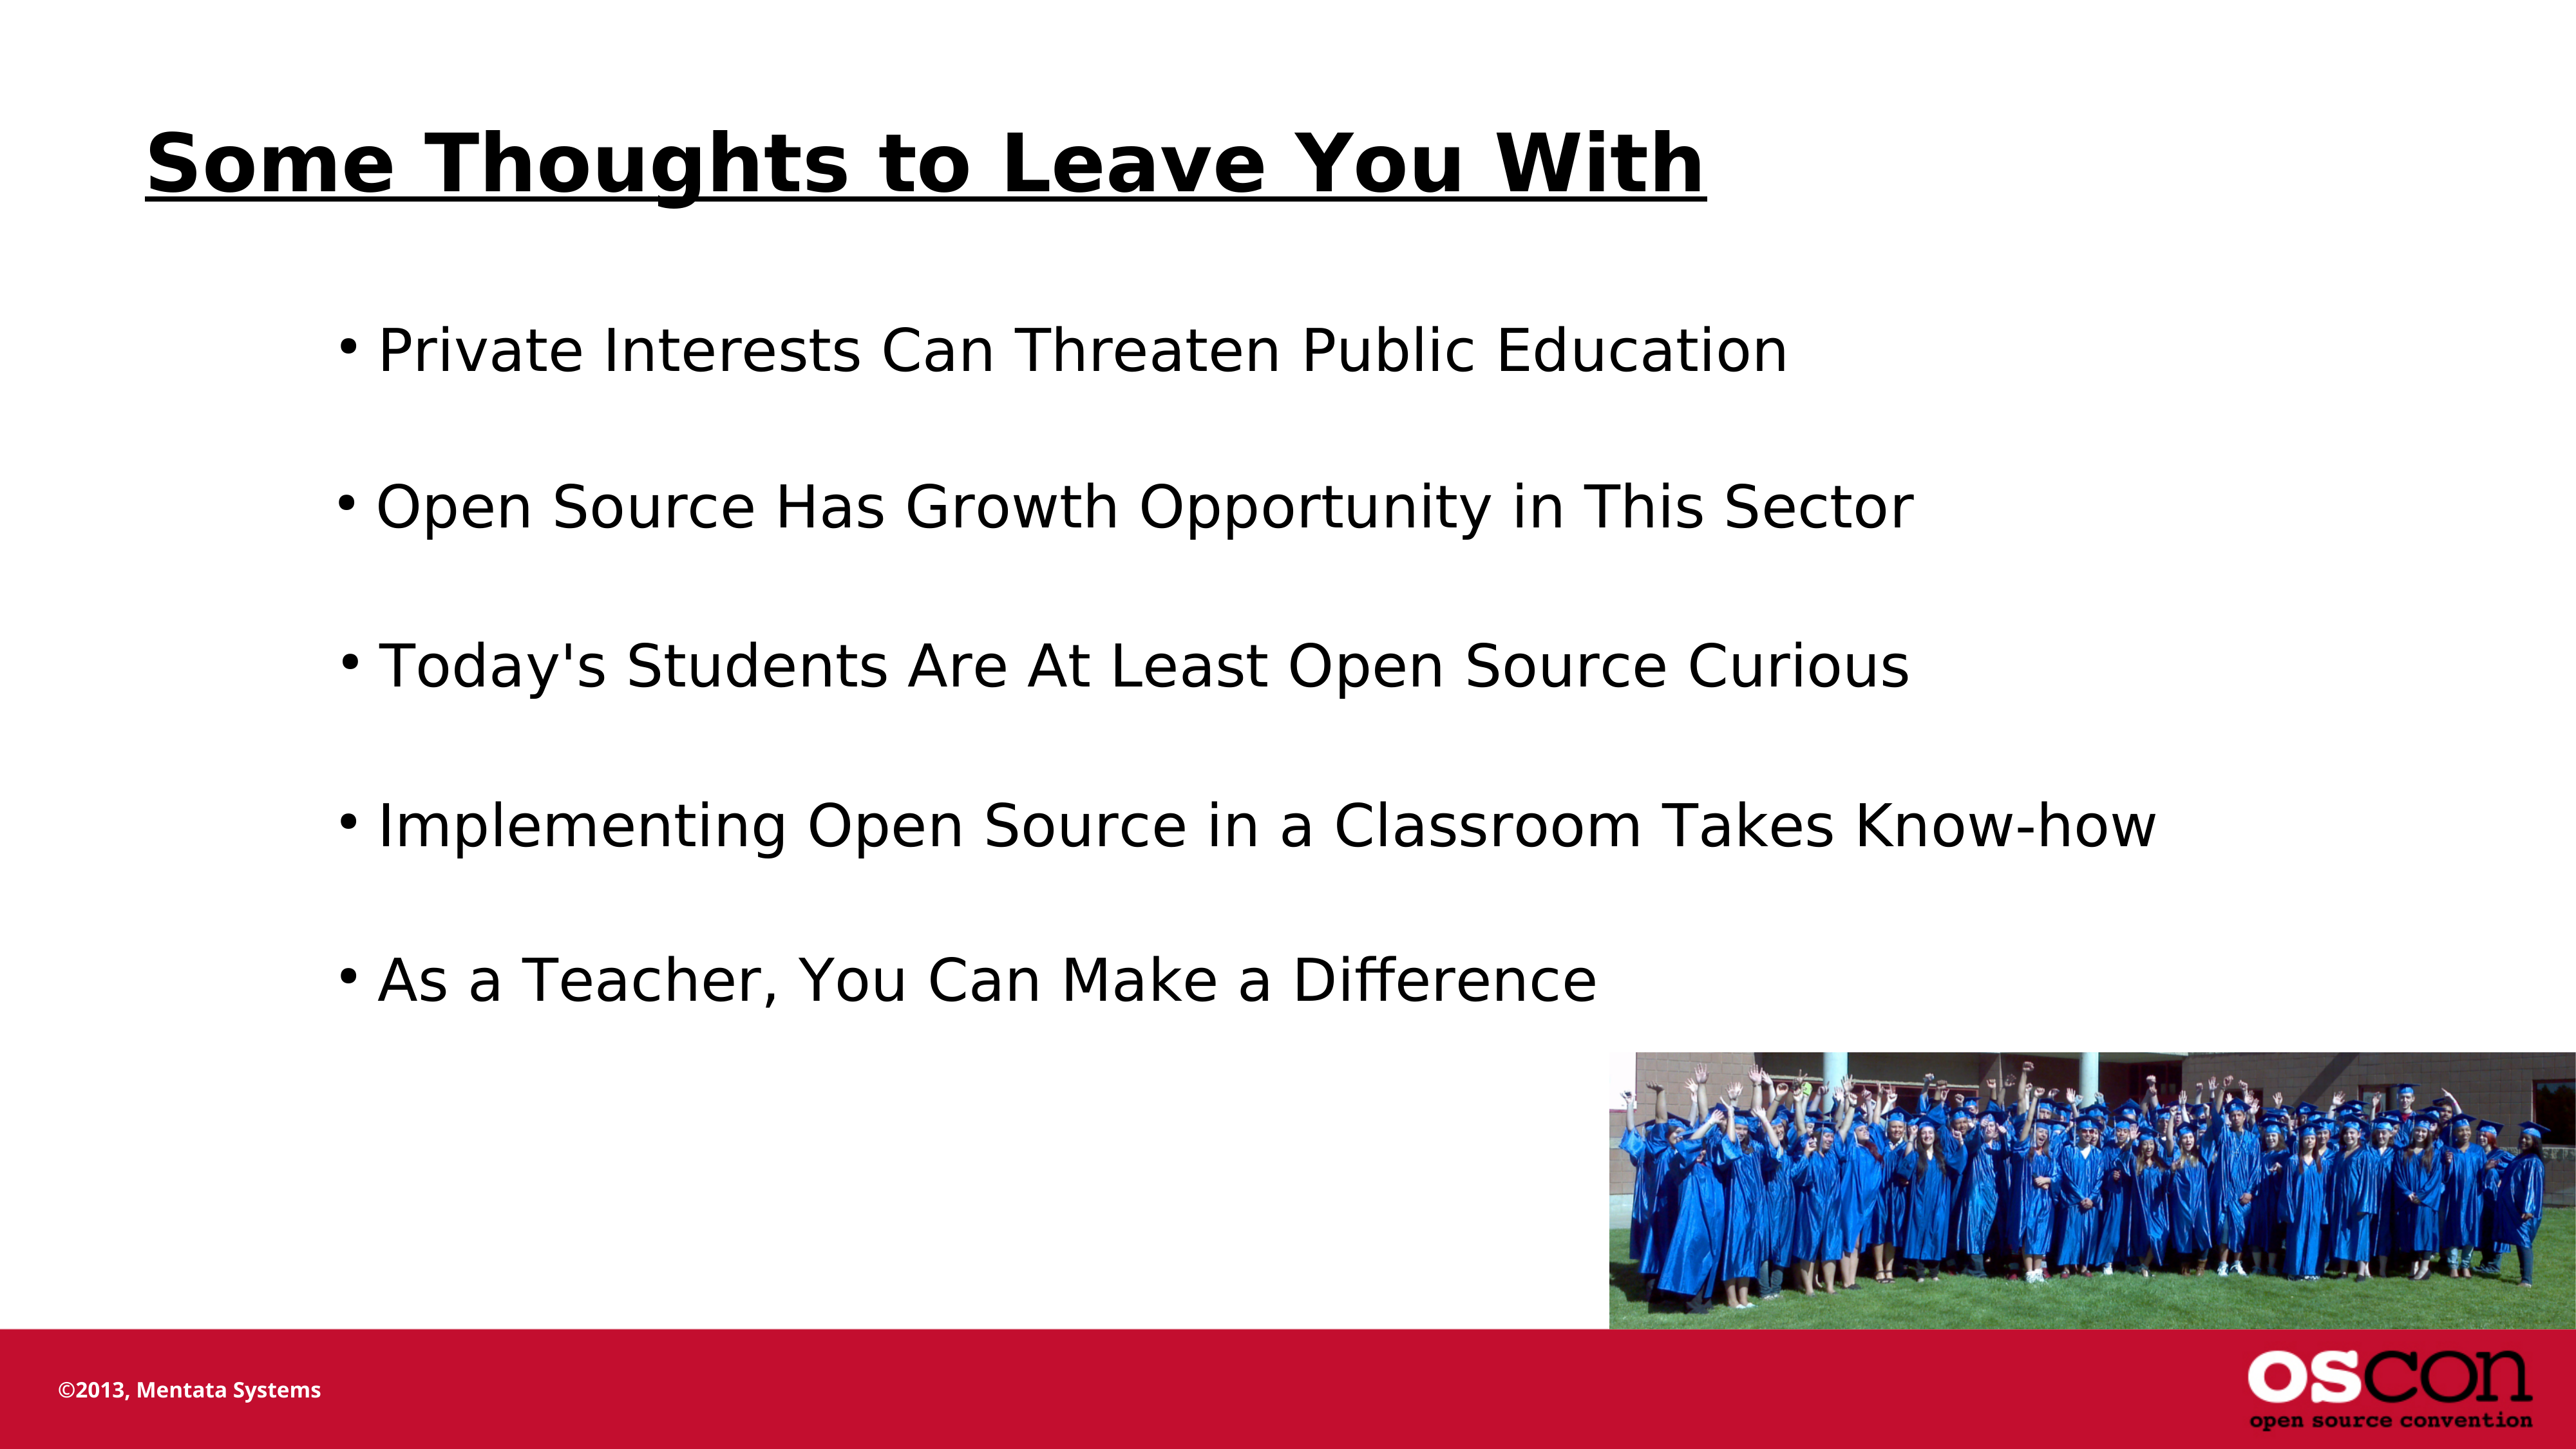

#
Some Thoughts to Leave You With
 Private Interests Can Threaten Public Education
 Open Source Has Growth Opportunity in This Sector
 Today's Students Are At Least Open Source Curious
 Implementing Open Source in a Classroom Takes Know-how
 As a Teacher, You Can Make a Difference
©2013, Mentata Systems